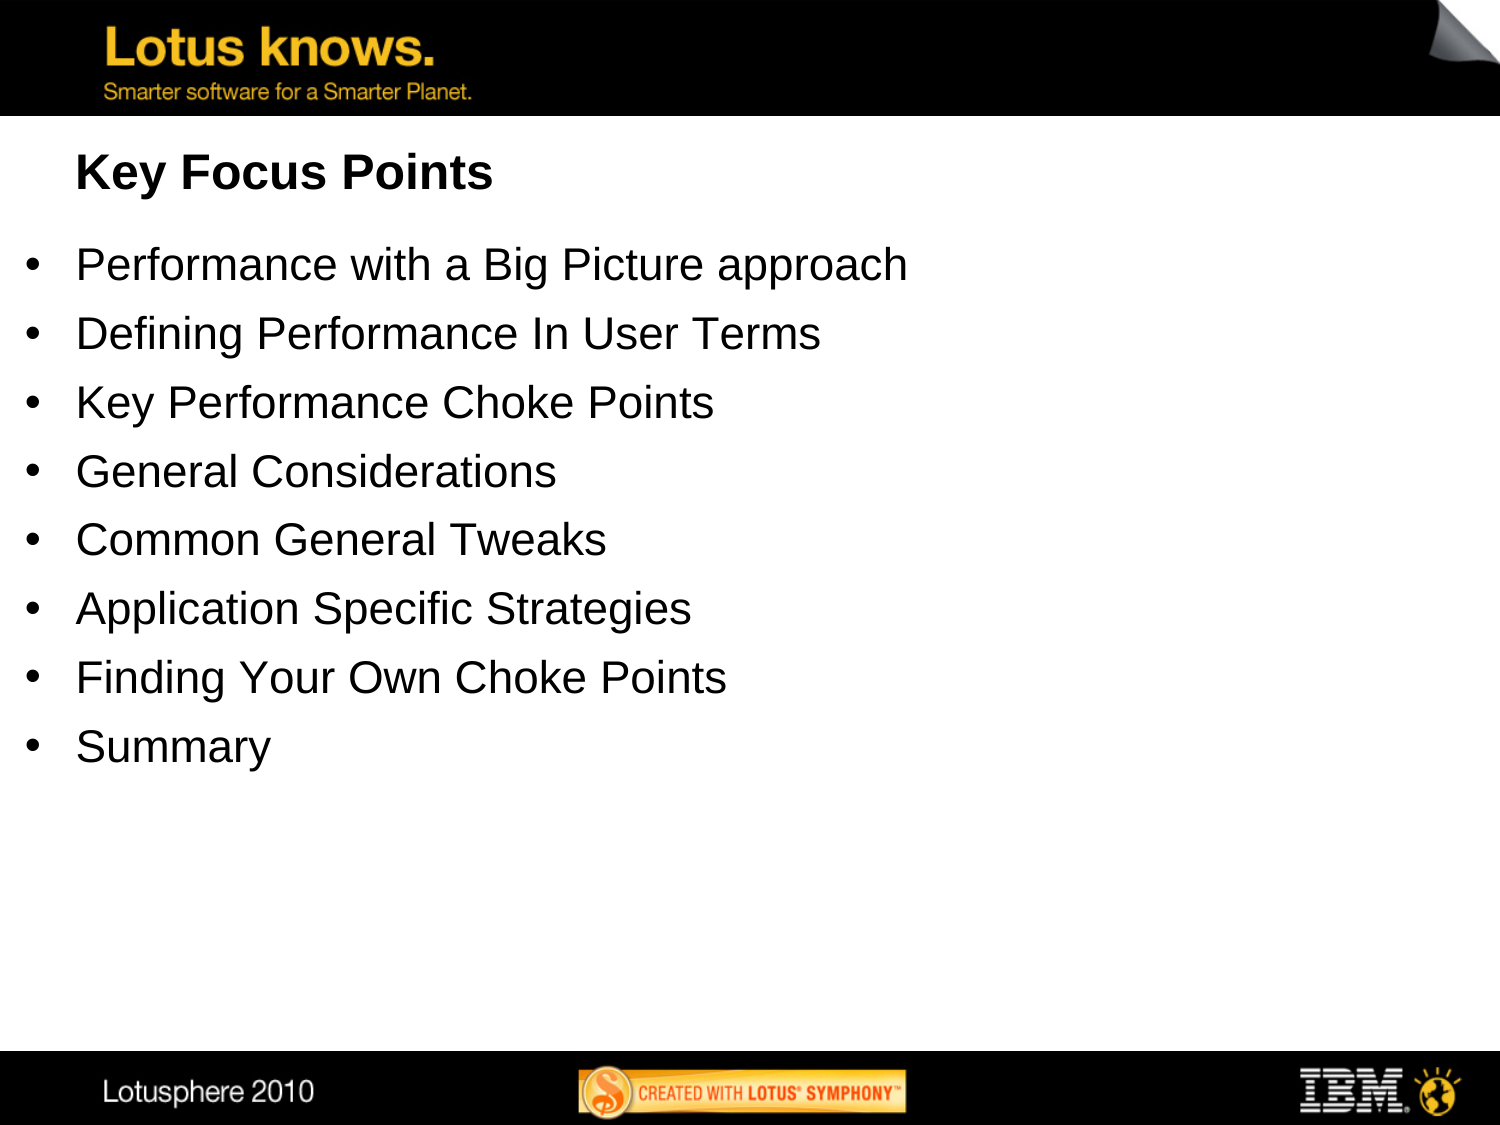

# Key Focus Points
Performance with a Big Picture approach
Defining Performance In User Terms
Key Performance Choke Points
General Considerations
Common General Tweaks
Application Specific Strategies
Finding Your Own Choke Points
Summary